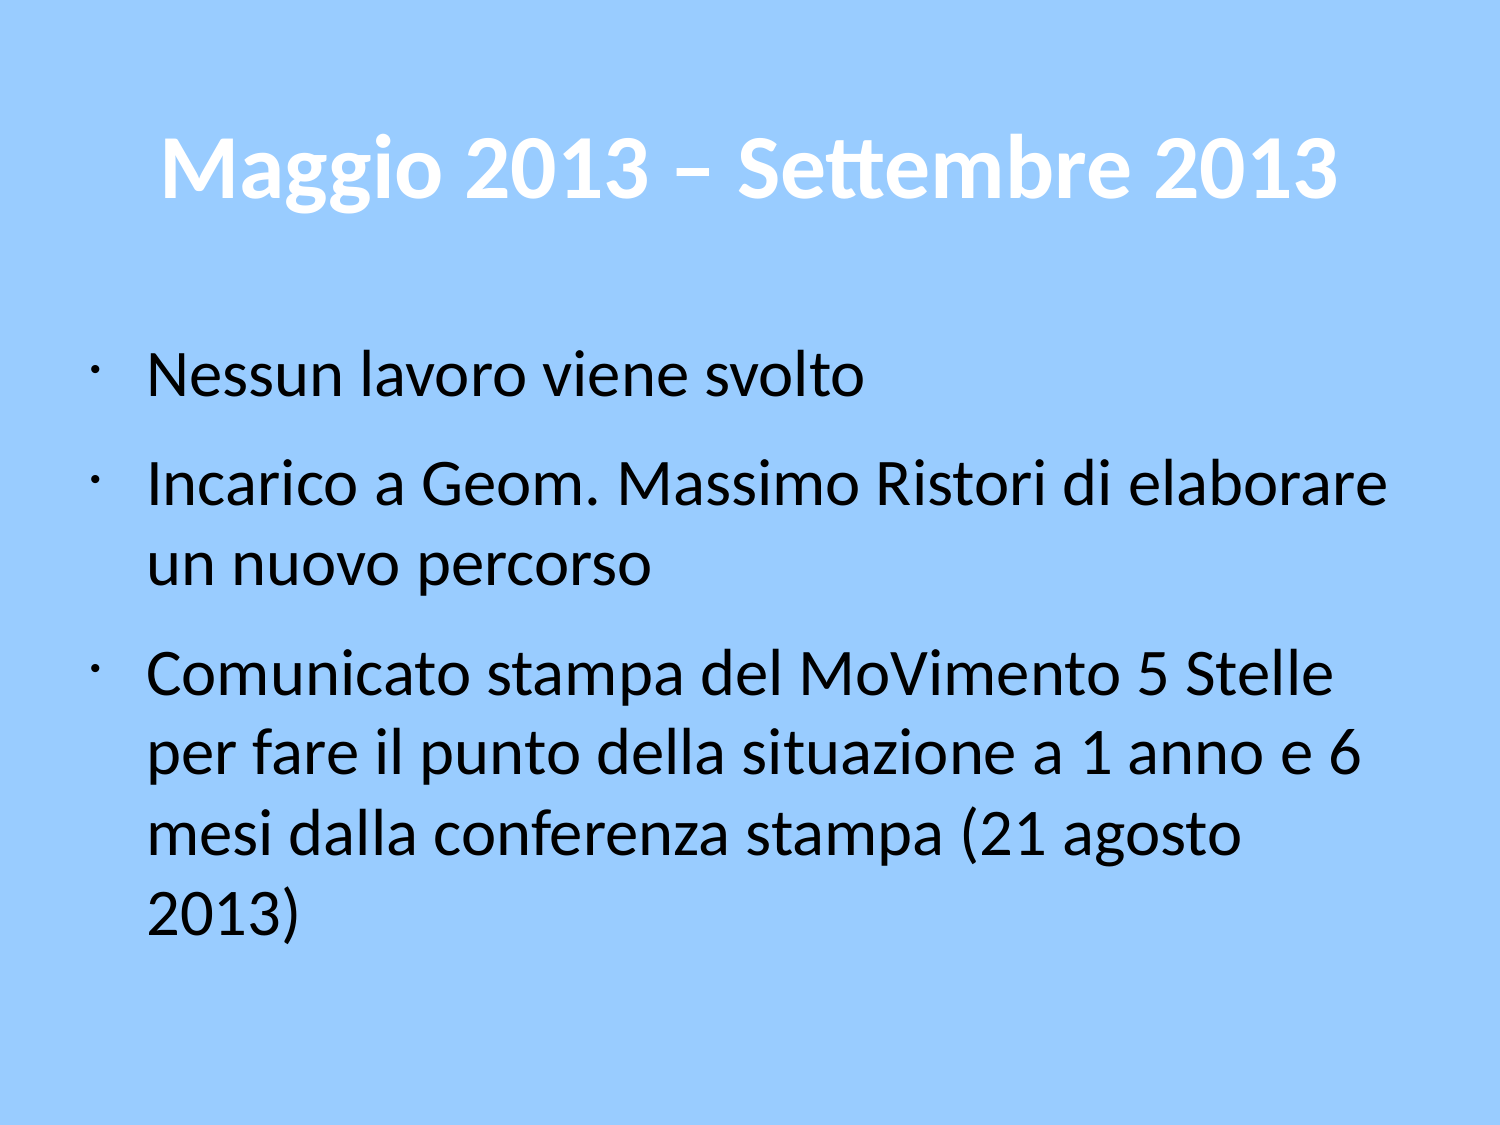

# Maggio 2013 – Settembre 2013
Nessun lavoro viene svolto
Incarico a Geom. Massimo Ristori di elaborare un nuovo percorso
Comunicato stampa del MoVimento 5 Stelle per fare il punto della situazione a 1 anno e 6 mesi dalla conferenza stampa (21 agosto 2013)